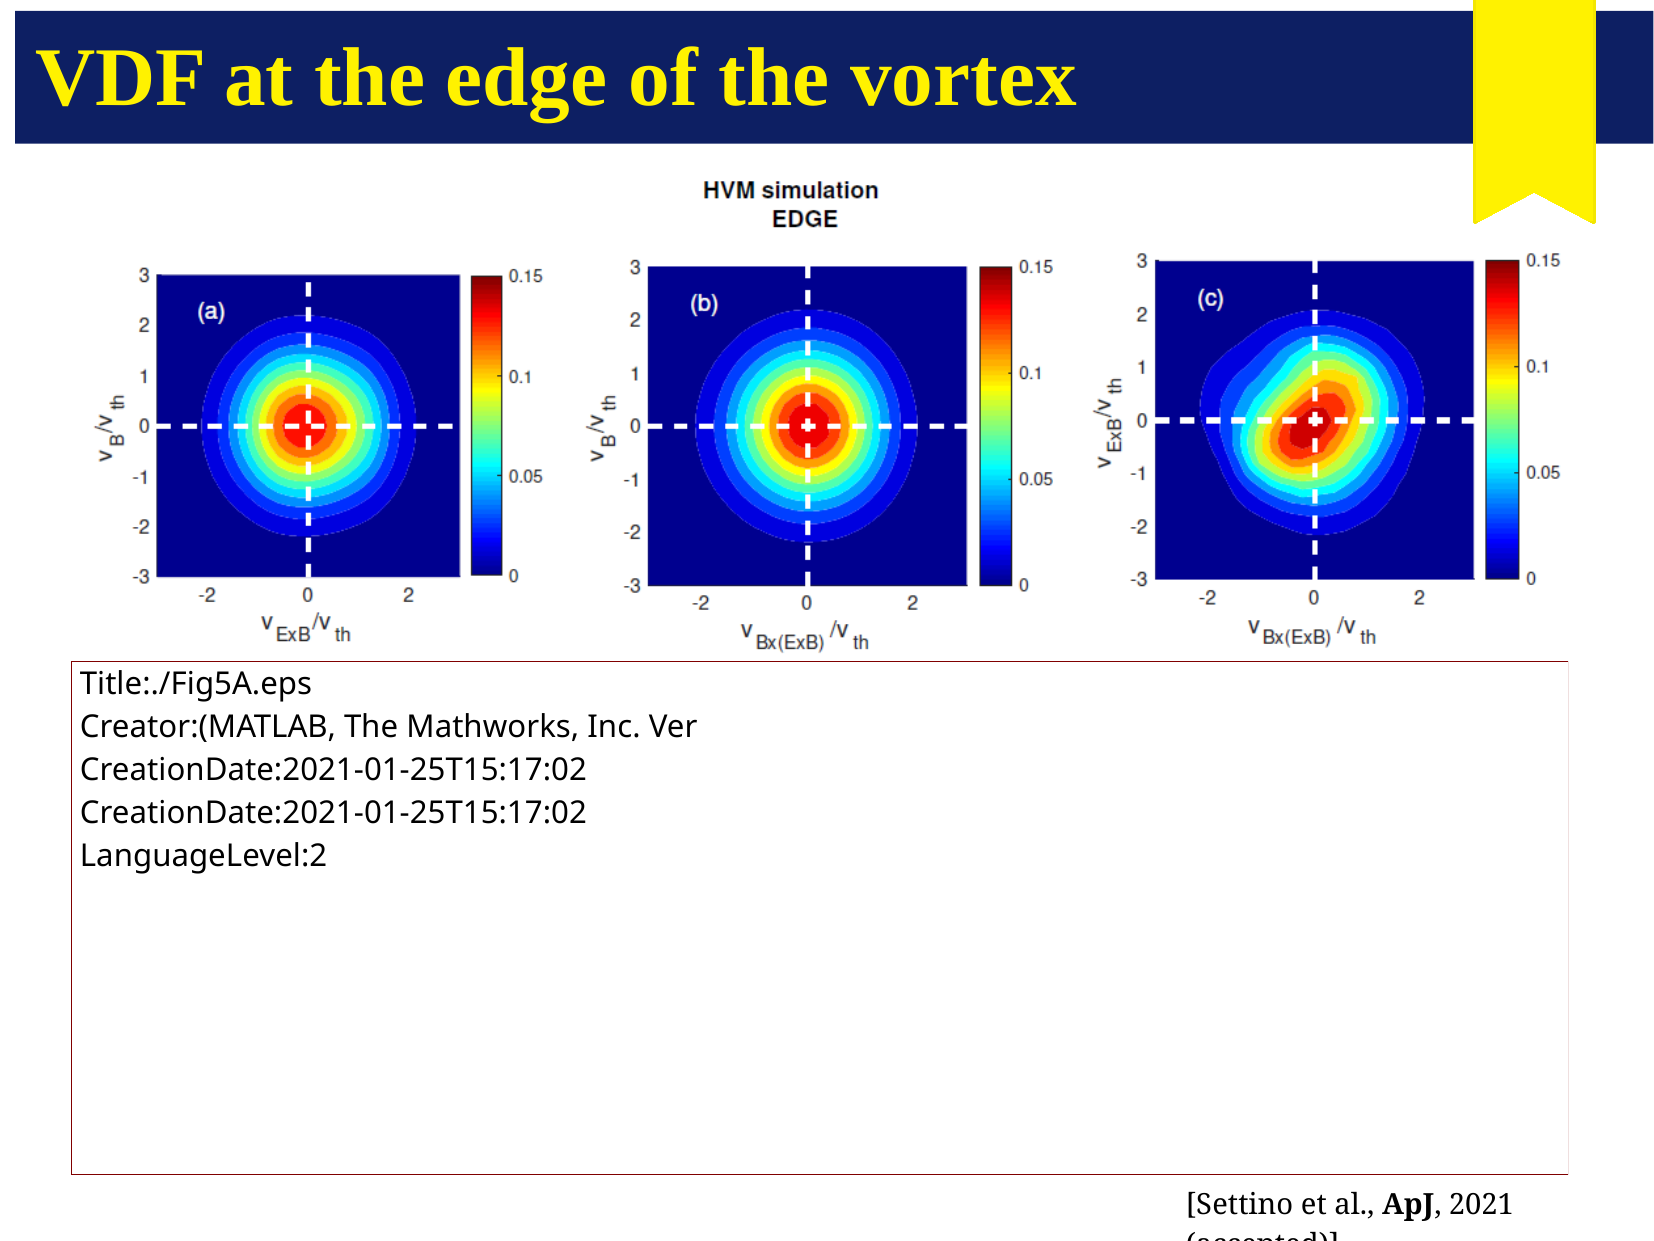

# VDF at the edge of the vortex
[Settino et al., ApJ, 2021 (accepted)]